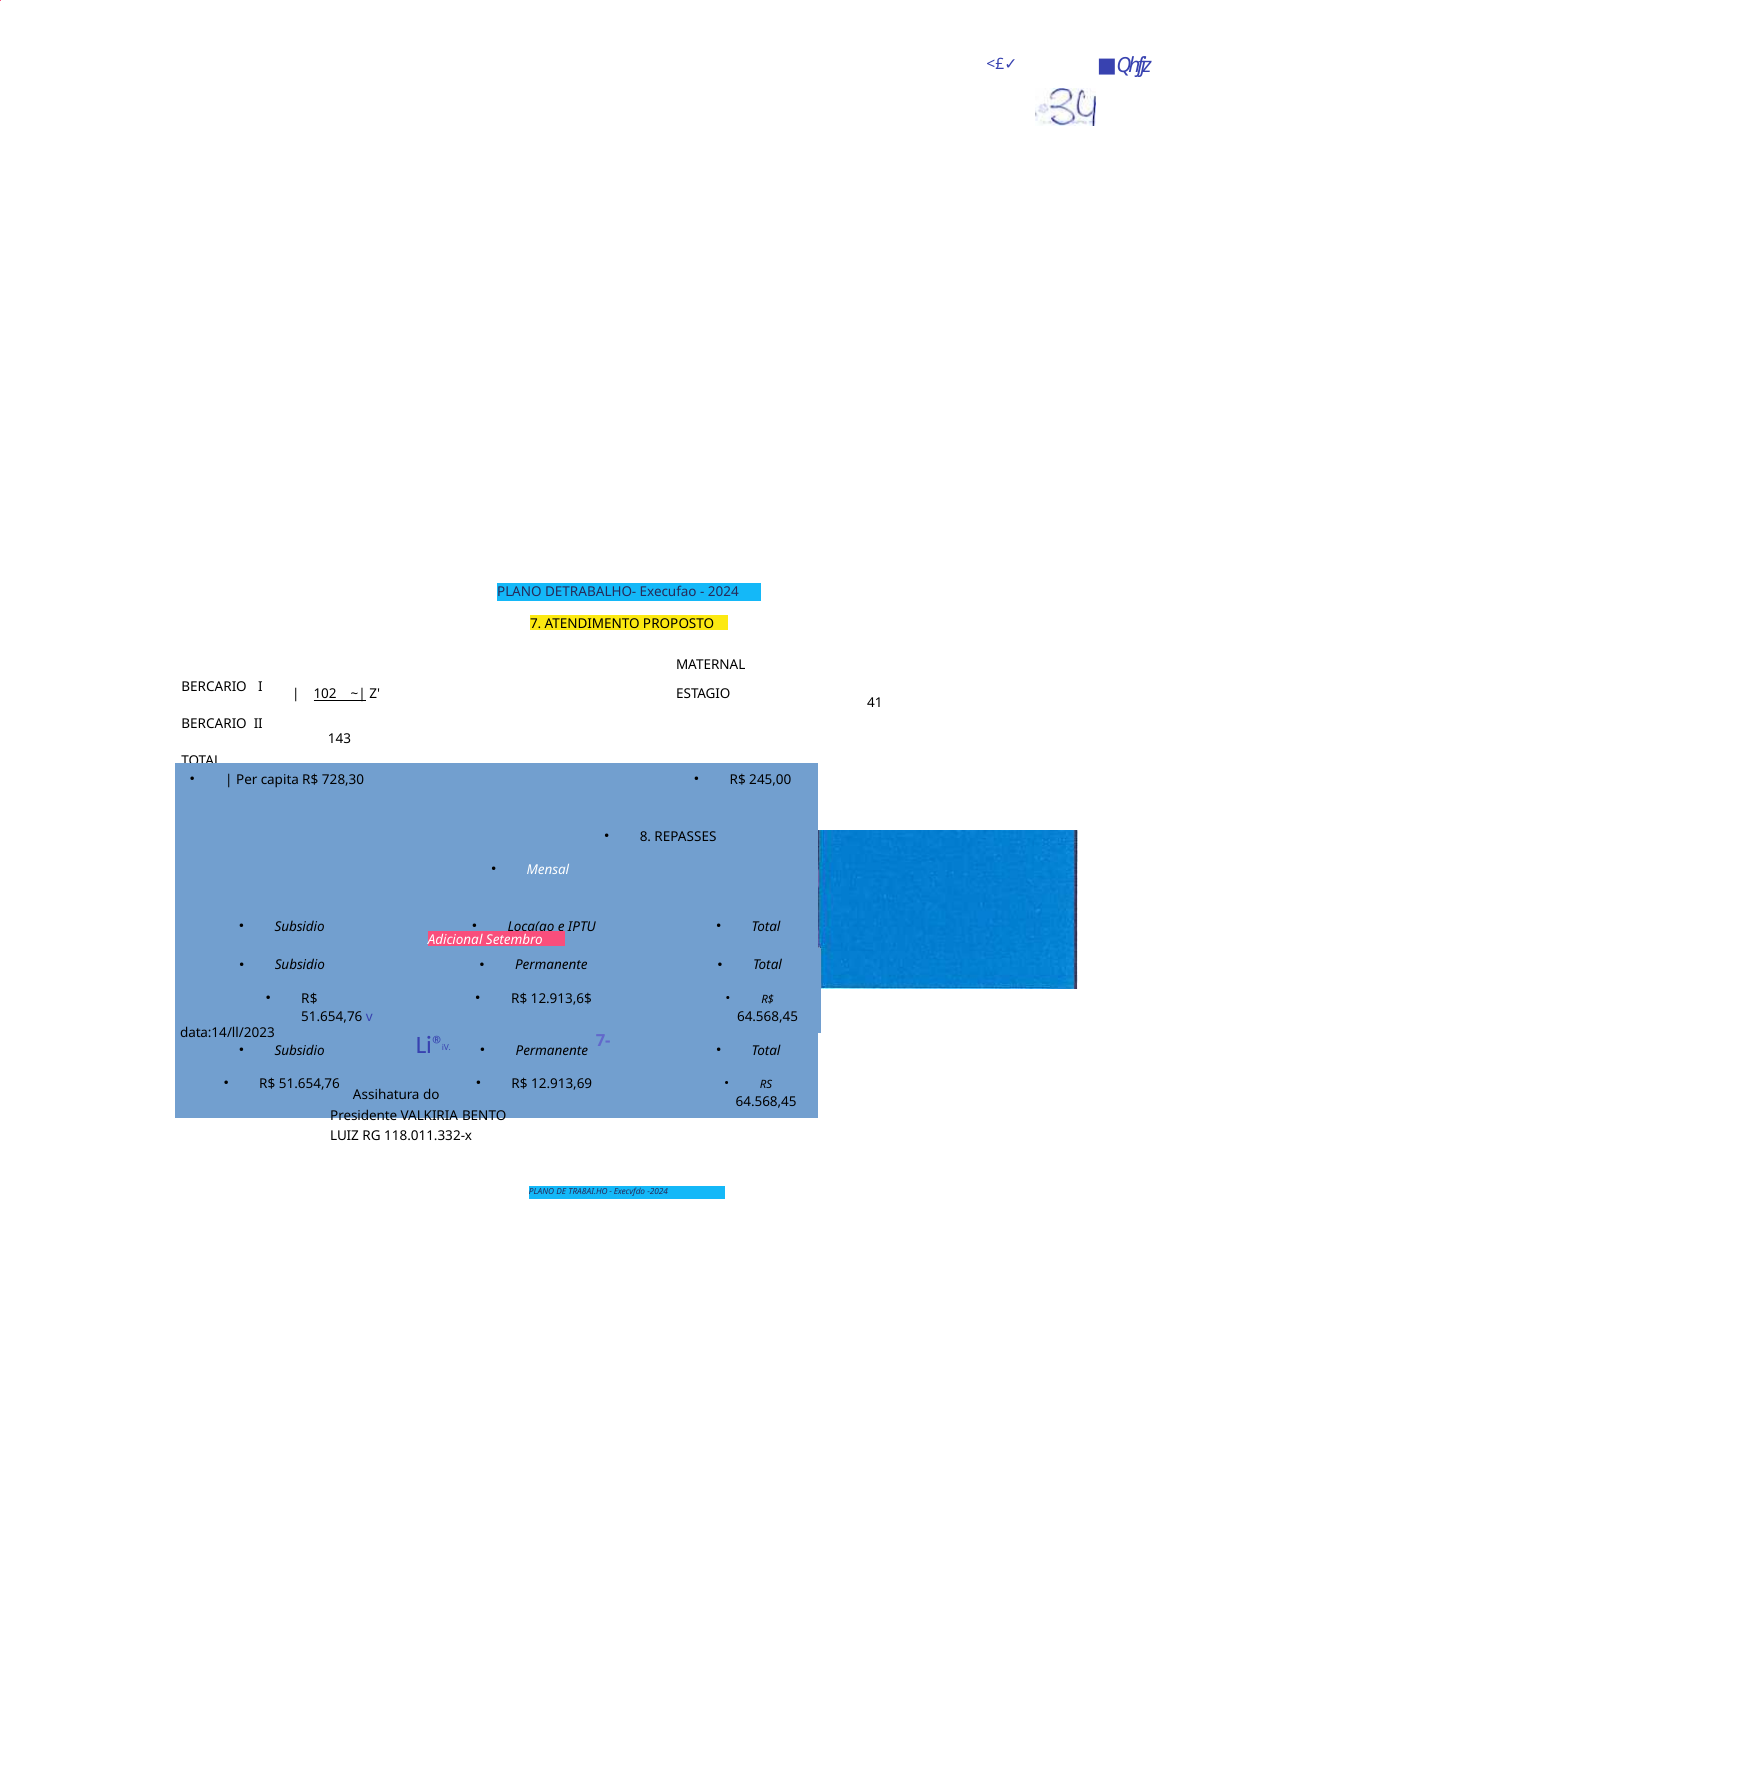

■Qhfjz
<£✓
PLANO DETRABALHO- Execufao - 2024
7. ATENDIMENTO PROPOSTO
MATERNAL
estAgio
BERCARIO I BERCARIO II TOTAL VAGAS
| 102 ~| Z'
41
143
| | Per capita R$ 728,30 | | R$ 245,00 |
| --- | --- | --- |
| 8. REPASSES | | |
| | Mensal | |
| Subsidio | Loca(ao e IPTU | Total |
| R$ 129.136,90 | R$ 7.899,41 | R$ 137.036,31 |
| | Adicional Maio | |
| Subsidio | Permanente | Total |
| R$ 51.654,76 | R$ 12.913,69 | RS 64.568,45 |
Adicional Setembro
| Subsidio | Permanente | Total |
| --- | --- | --- |
| R$ 51.654,76 v | R$ 12.913,6$ | R$ 64.568,45 |
data:14/ll/2023
Li®
7-
iV.
Assihatura do Presidente VAlKIRIA BENTO LUIZ RG 118.011.332-x
PLANO DE TRA8AI.HO - Execvfdo -2024